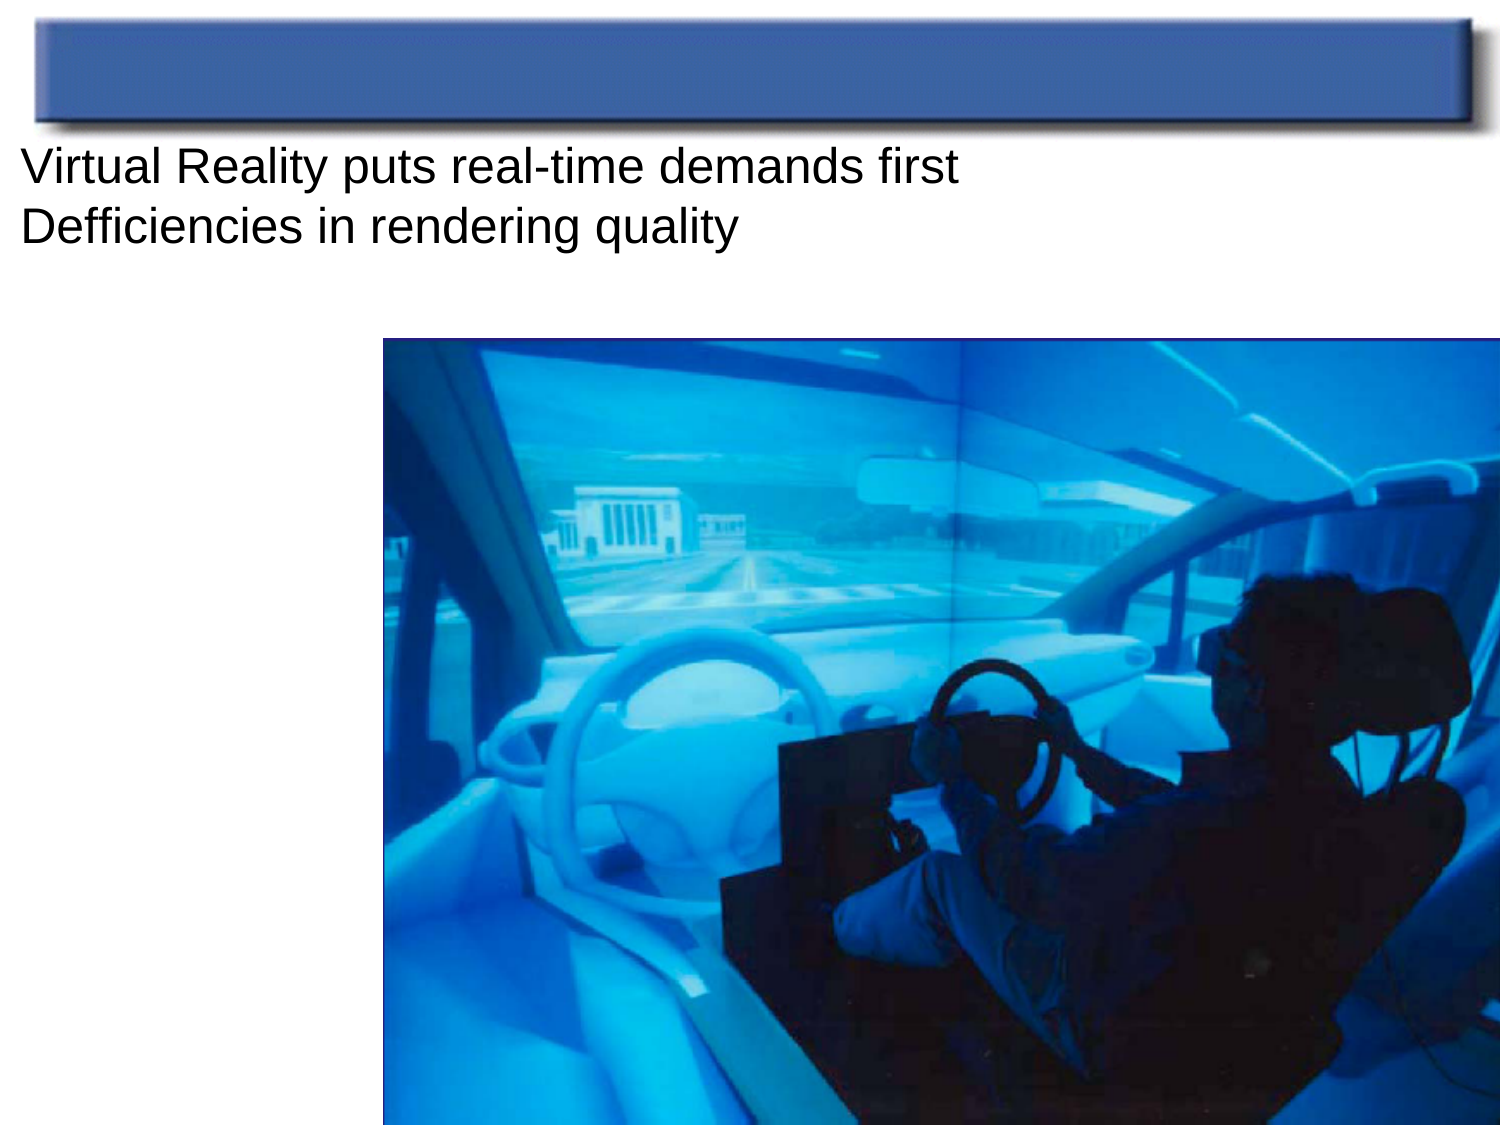

Virtual Reality puts real-time demands first
Defficiencies in rendering quality